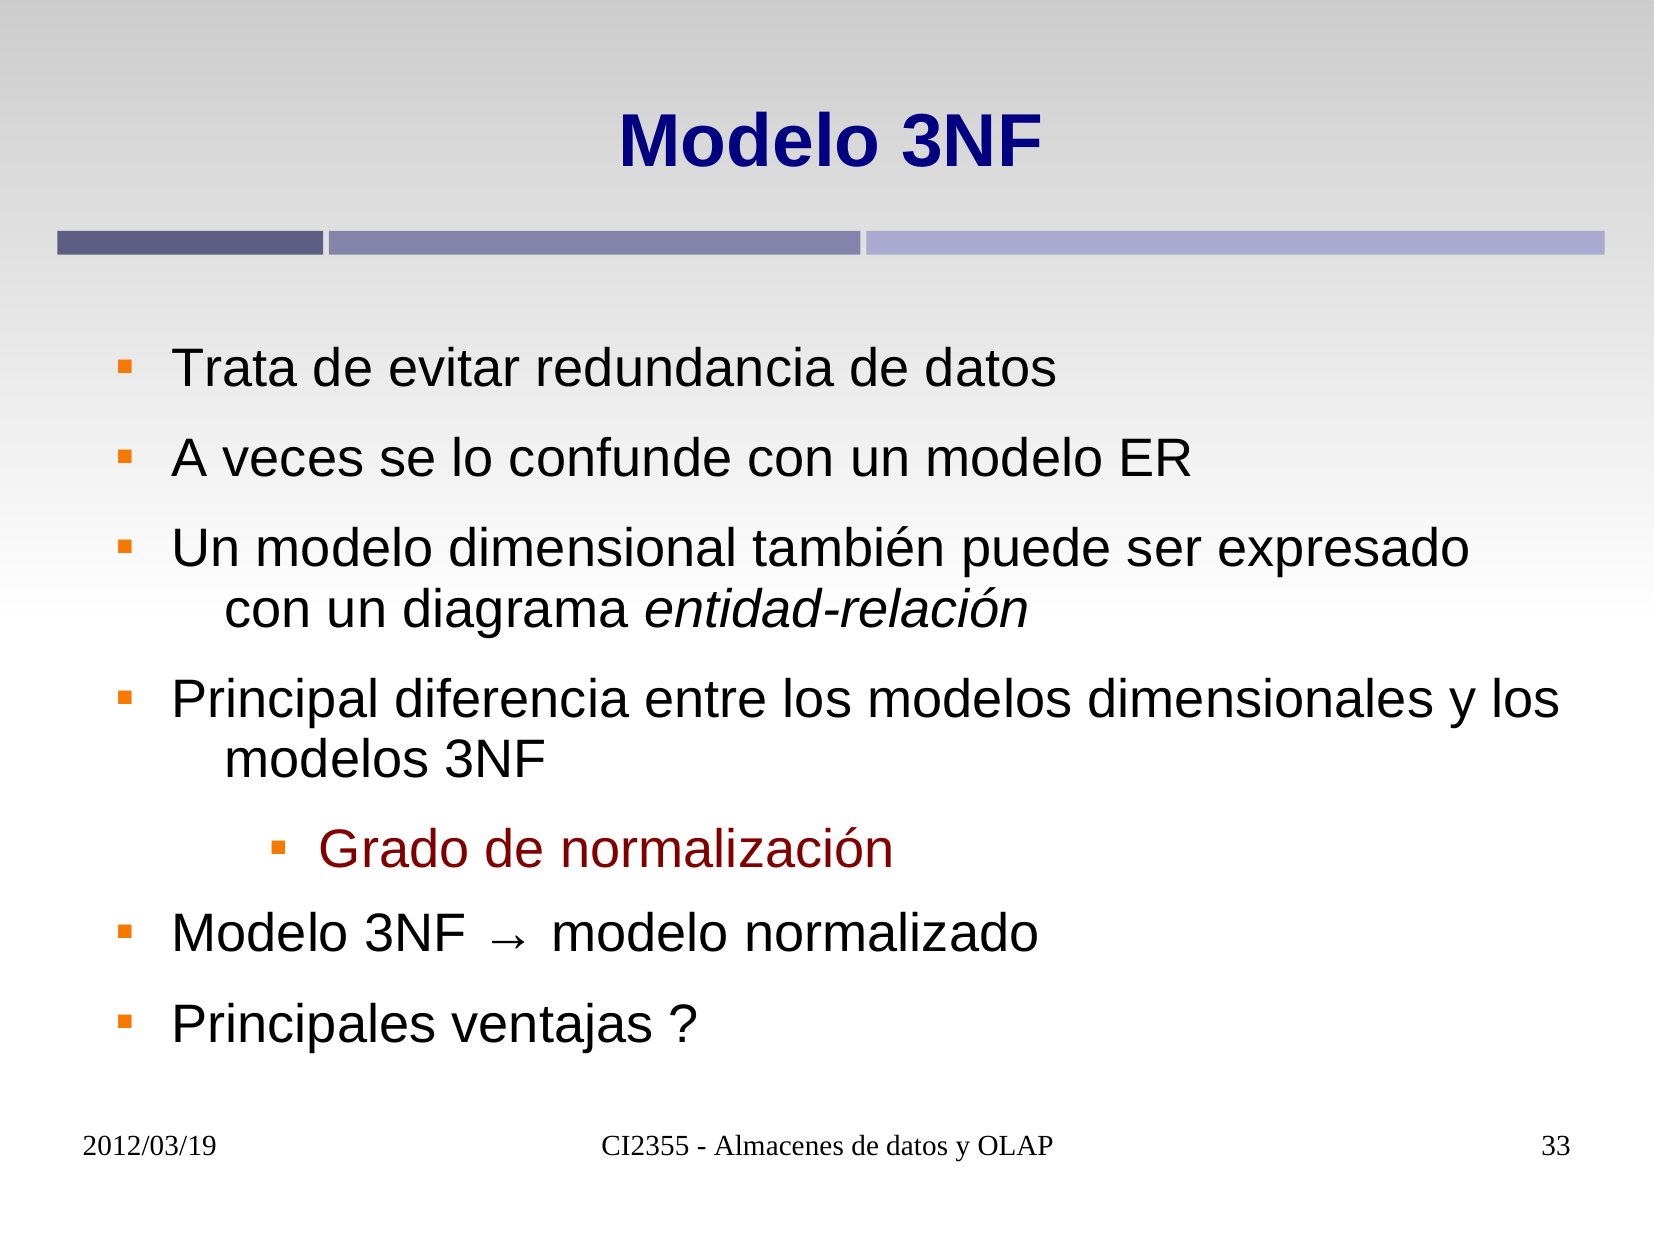

# Modelo 3NF
Trata de evitar redundancia de datos
A veces se lo confunde con un modelo ER
Un modelo dimensional también puede ser expresado con un diagrama entidad-relación
Principal diferencia entre los modelos dimensionales y los modelos 3NF
Grado de normalización
Modelo 3NF → modelo normalizado
Principales ventajas ?
2012/03/19
CI2355 - Almacenes de datos y OLAP
33